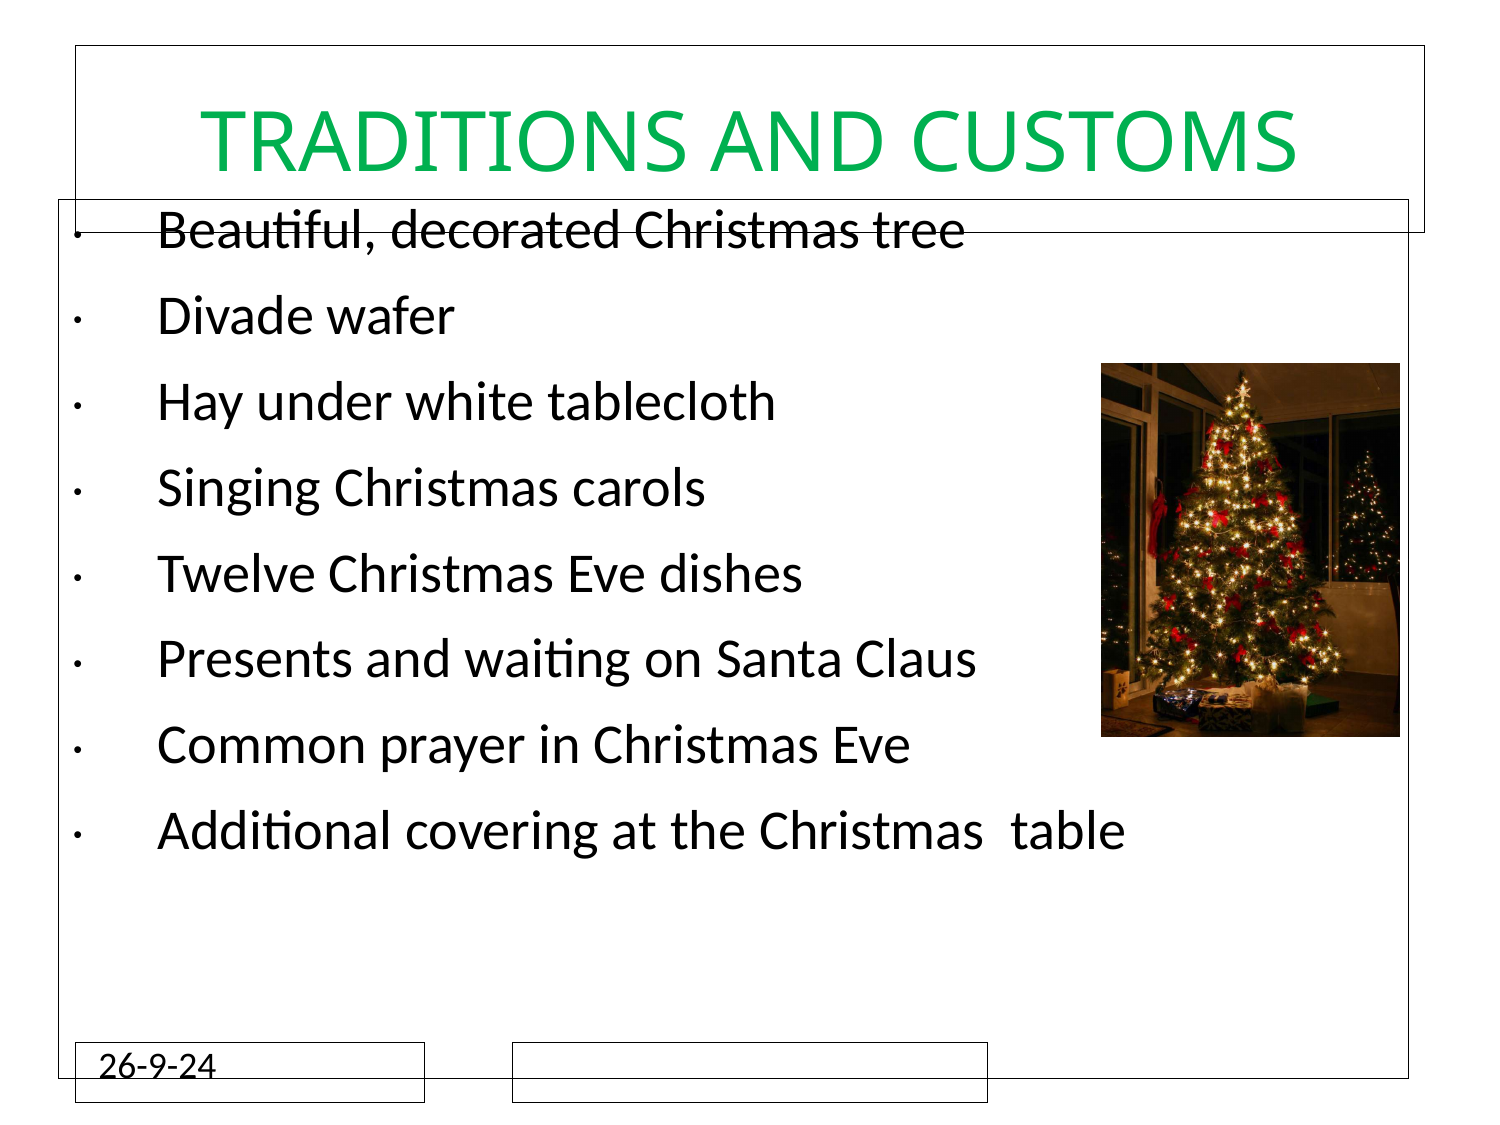

# TRADITIONS AND CUSTOMS
Beautiful, decorated Christmas tree
Divade wafer
Hay under white tablecloth
Singing Christmas carols
Twelve Christmas Eve dishes
Presents and waiting on Santa Claus
Common prayer in Christmas Eve
Additional covering at the Christmas table